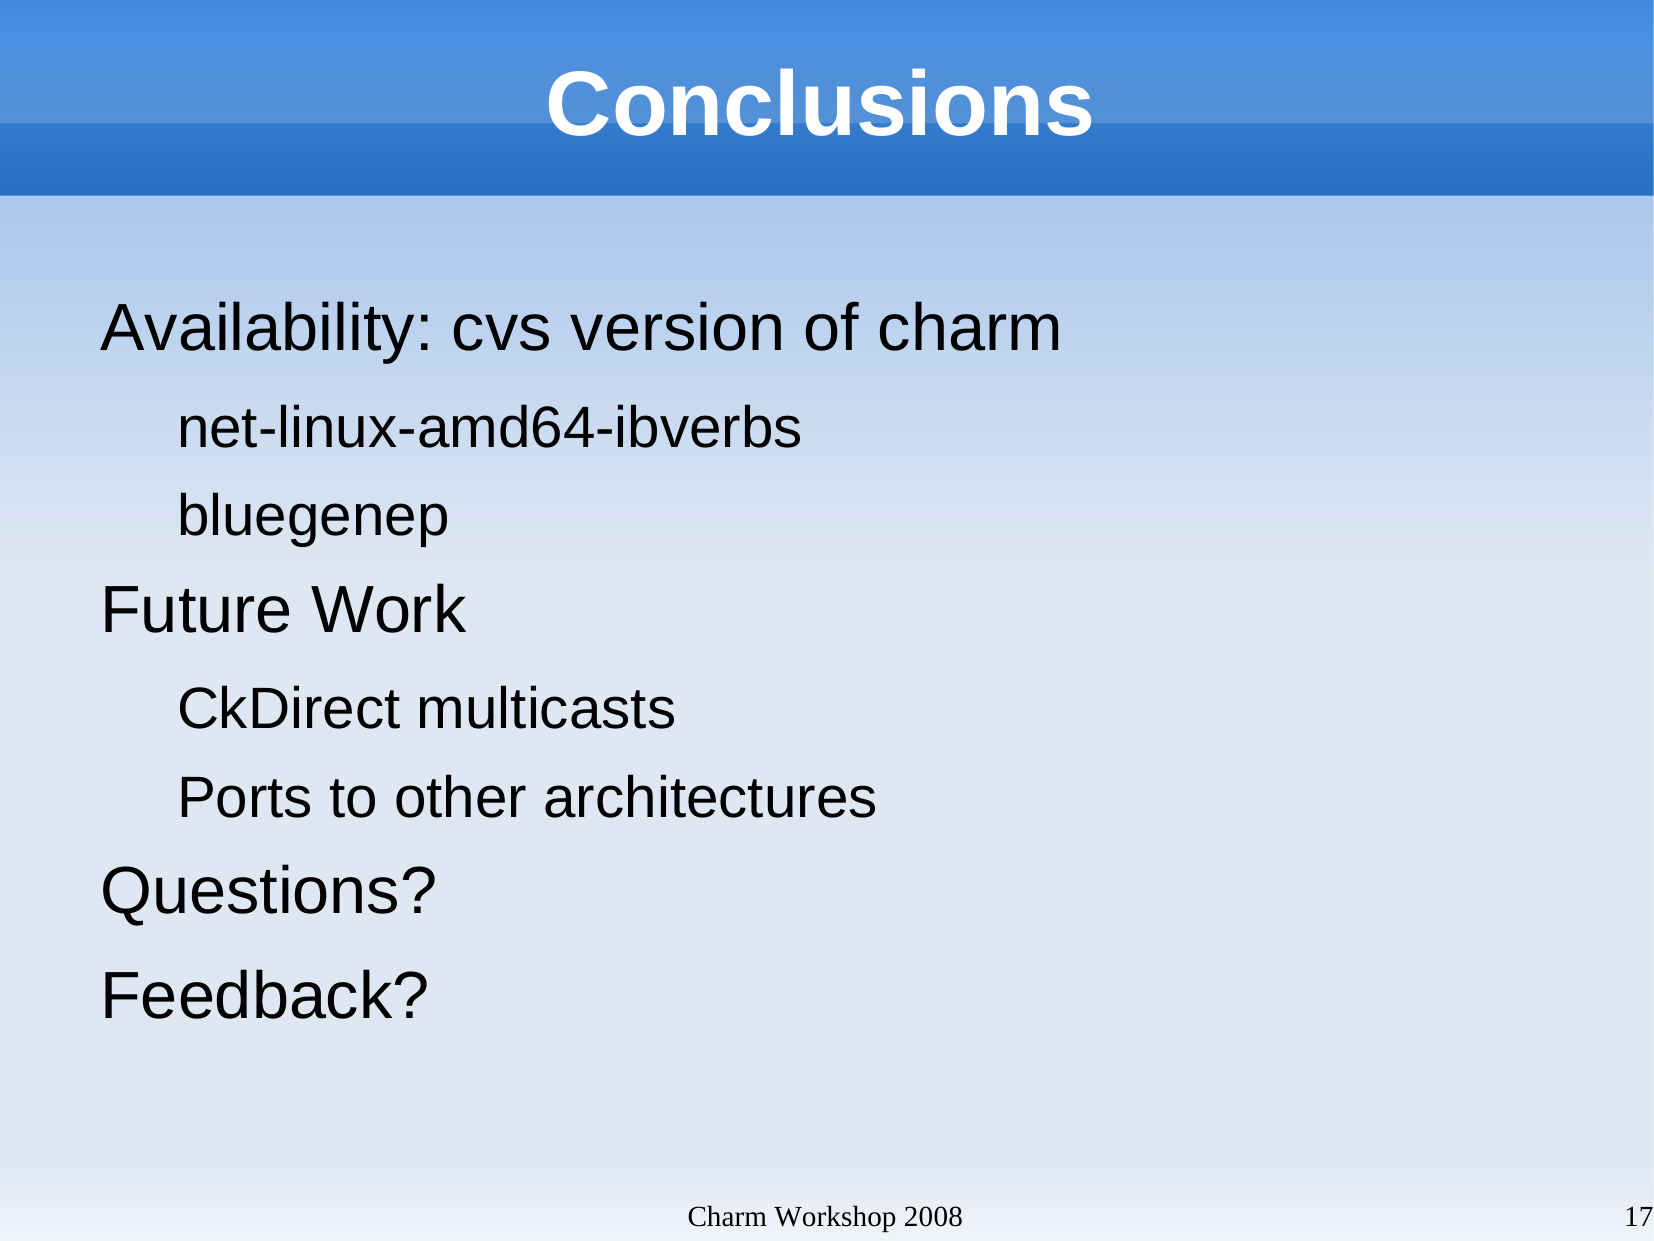

# Conclusions
Availability: cvs version of charm
net-linux-amd64-ibverbs
bluegenep
Future Work
CkDirect multicasts
Ports to other architectures
Questions?
Feedback?
Charm Workshop 2008
17